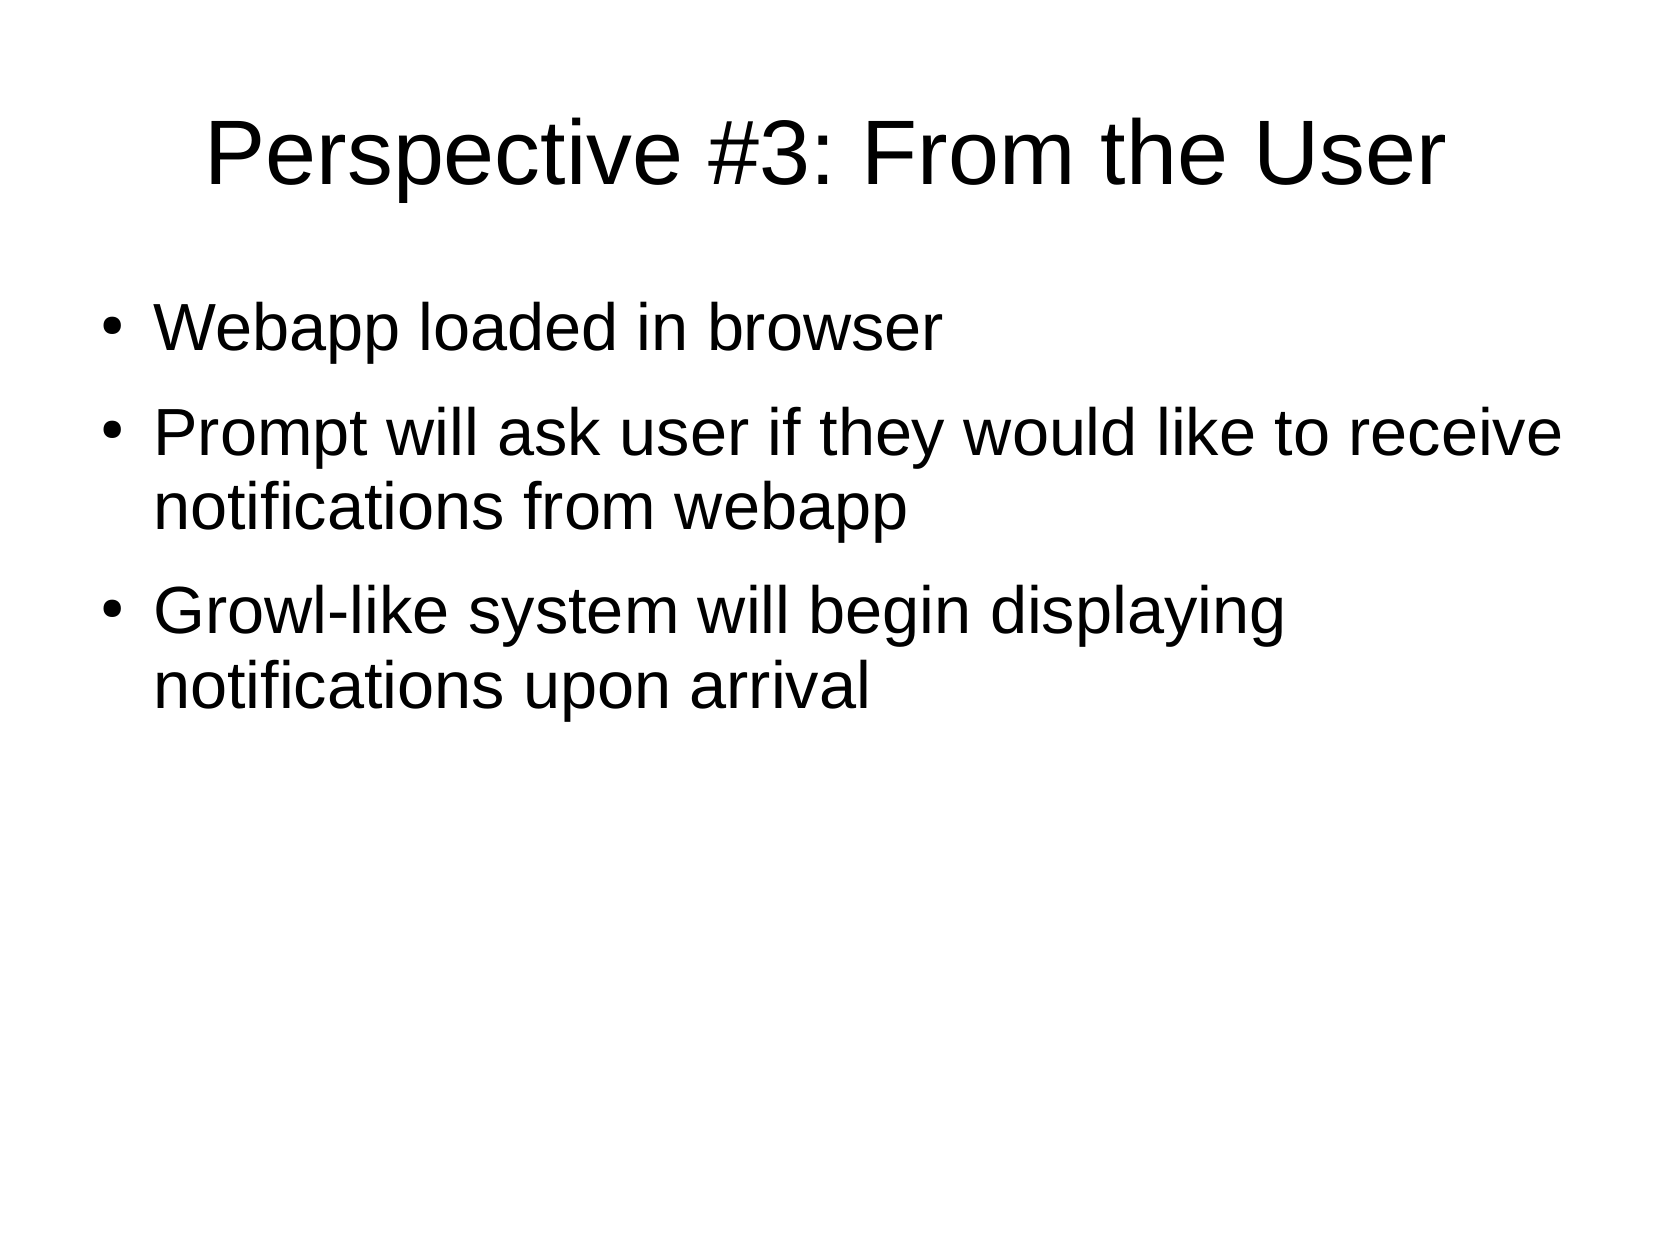

# Perspective #3: From the User
Webapp loaded in browser
Prompt will ask user if they would like to receive notifications from webapp
Growl-like system will begin displaying notifications upon arrival